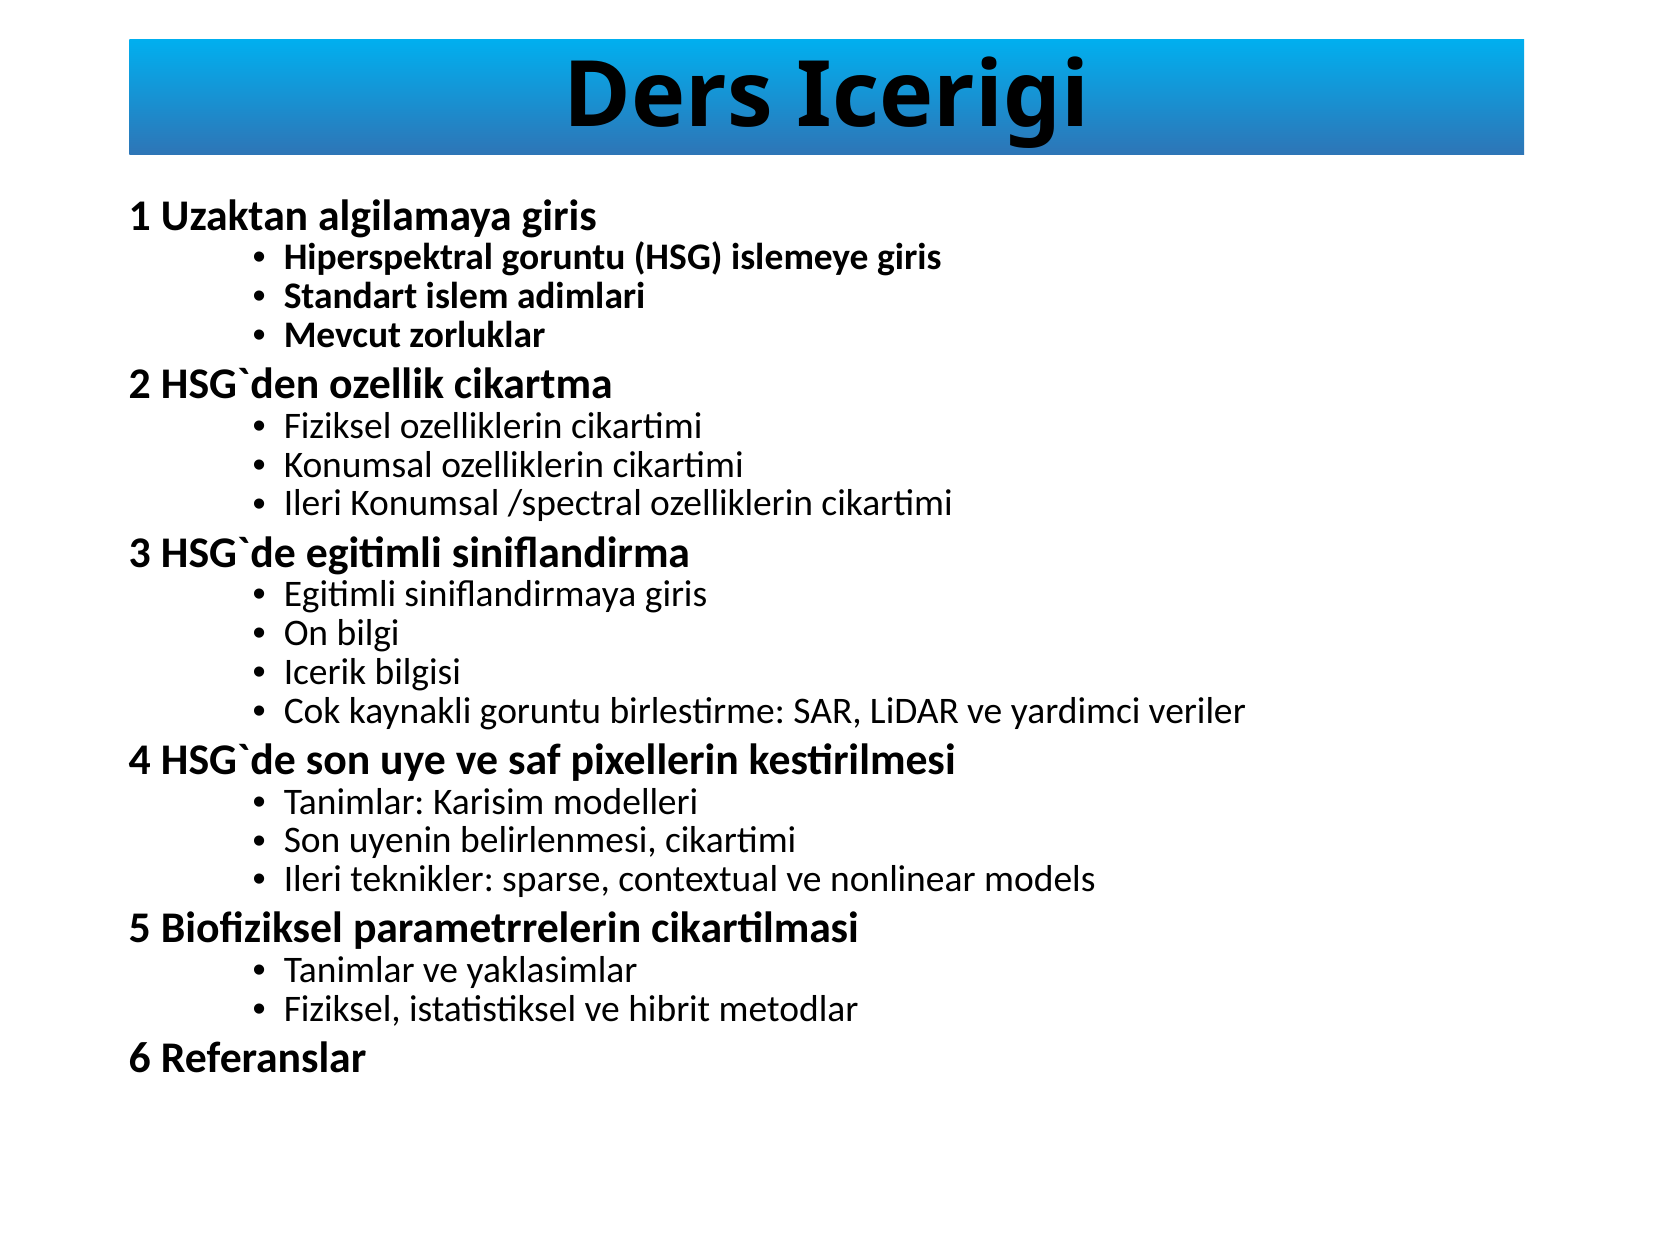

Ders Icerigi
# 1 Uzaktan algilamaya giris
Hiperspektral goruntu (HSG) islemeye giris
Standart islem adimlari
Mevcut zorluklar
2 HSG`den ozellik cikartma
Fiziksel ozelliklerin cikartimi
Konumsal ozelliklerin cikartimi
Ileri Konumsal /spectral ozelliklerin cikartimi
3 HSG`de egitimli siniflandirma
Egitimli siniflandirmaya giris
On bilgi
Icerik bilgisi
Cok kaynakli goruntu birlestirme: SAR, LiDAR ve yardimci veriler
4 HSG`de son uye ve saf pixellerin kestirilmesi
Tanimlar: Karisim modelleri
Son uyenin belirlenmesi, cikartimi
Ileri teknikler: sparse, contextual ve nonlinear models
5 Biofiziksel parametrrelerin cikartilmasi
Tanimlar ve yaklasimlar
Fiziksel, istatistiksel ve hibrit metodlar
6 Referanslar